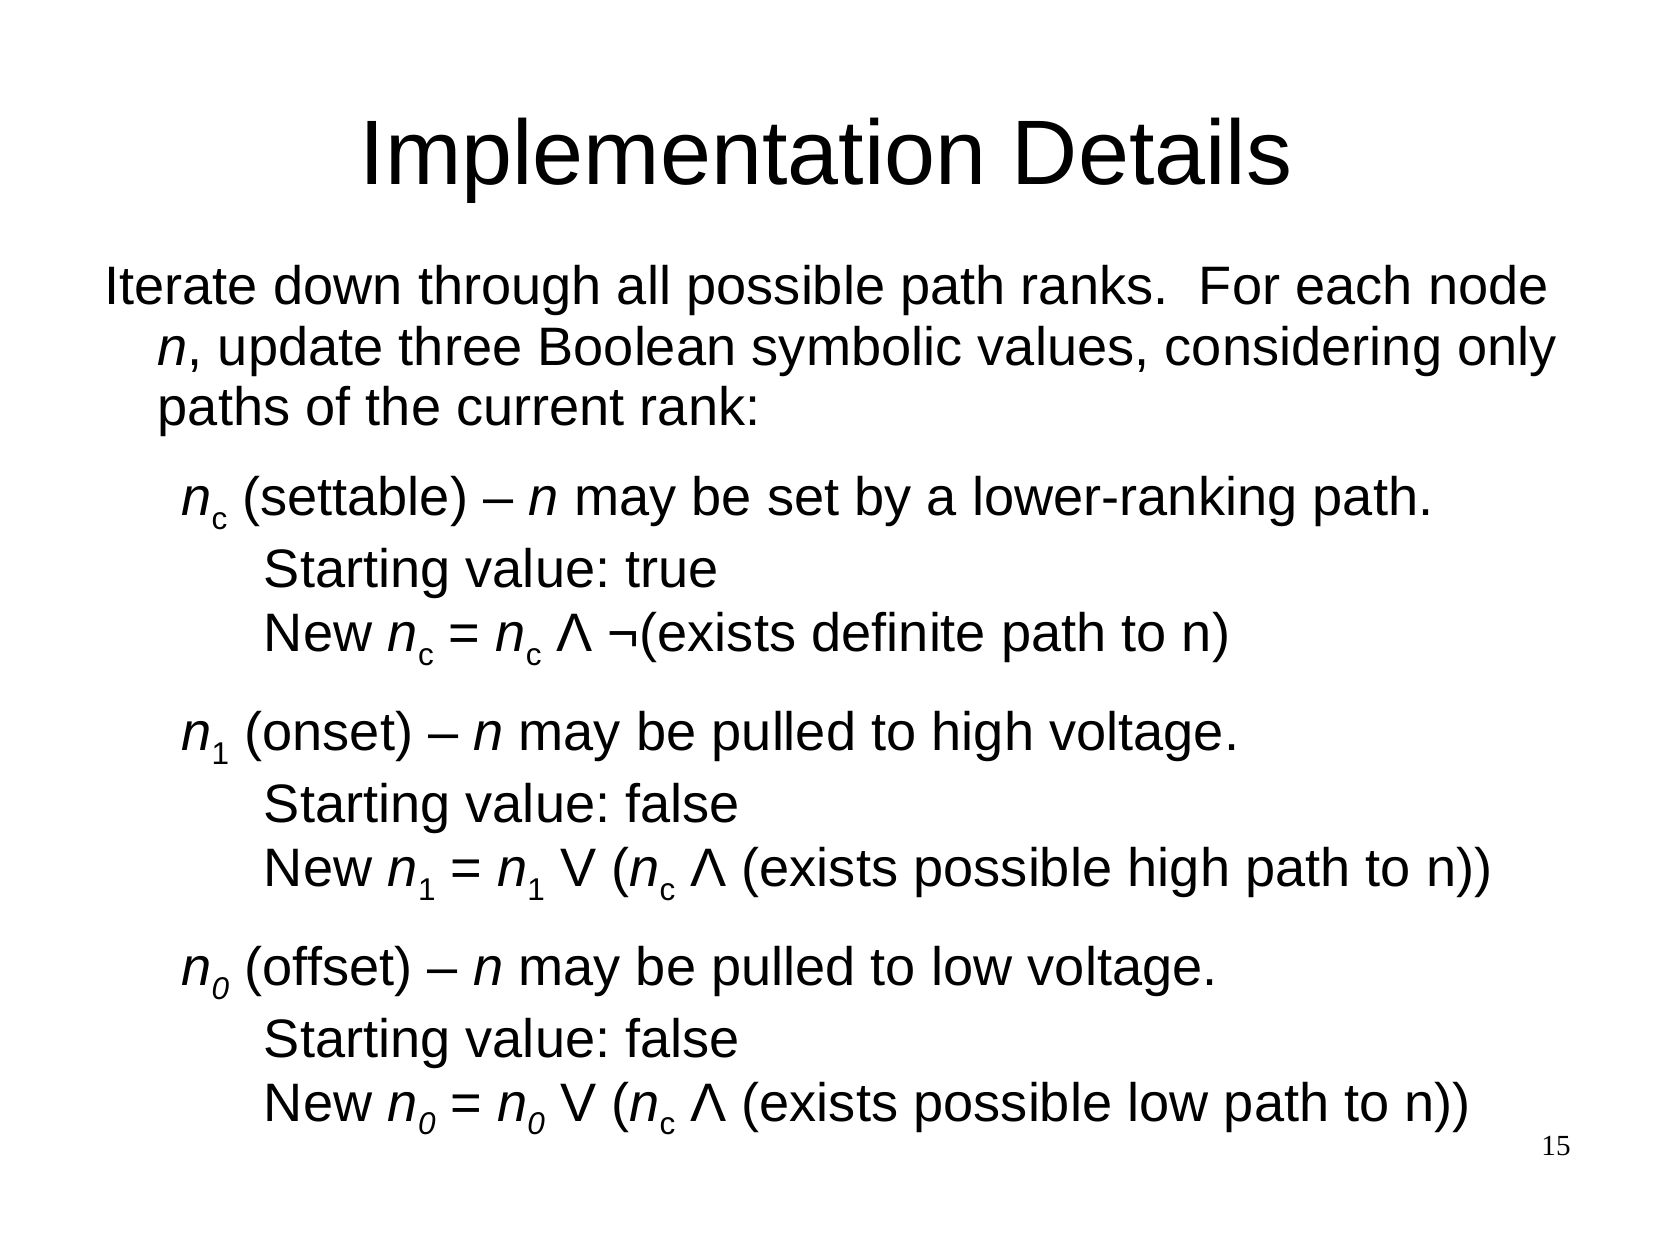

# Implementation Details
Iterate down through all possible path ranks. For each node n, update three Boolean symbolic values, considering only paths of the current rank:
nc (settable) – n may be set by a lower-ranking path.
Starting value: true
New nc = nc Λ ¬(exists definite path to n)
n1 (onset) – n may be pulled to high voltage.
Starting value: false
New n1 = n1 V (nc Λ (exists possible high path to n))
n0 (offset) – n may be pulled to low voltage.
Starting value: false
New n0 = n0 V (nc Λ (exists possible low path to n))
15